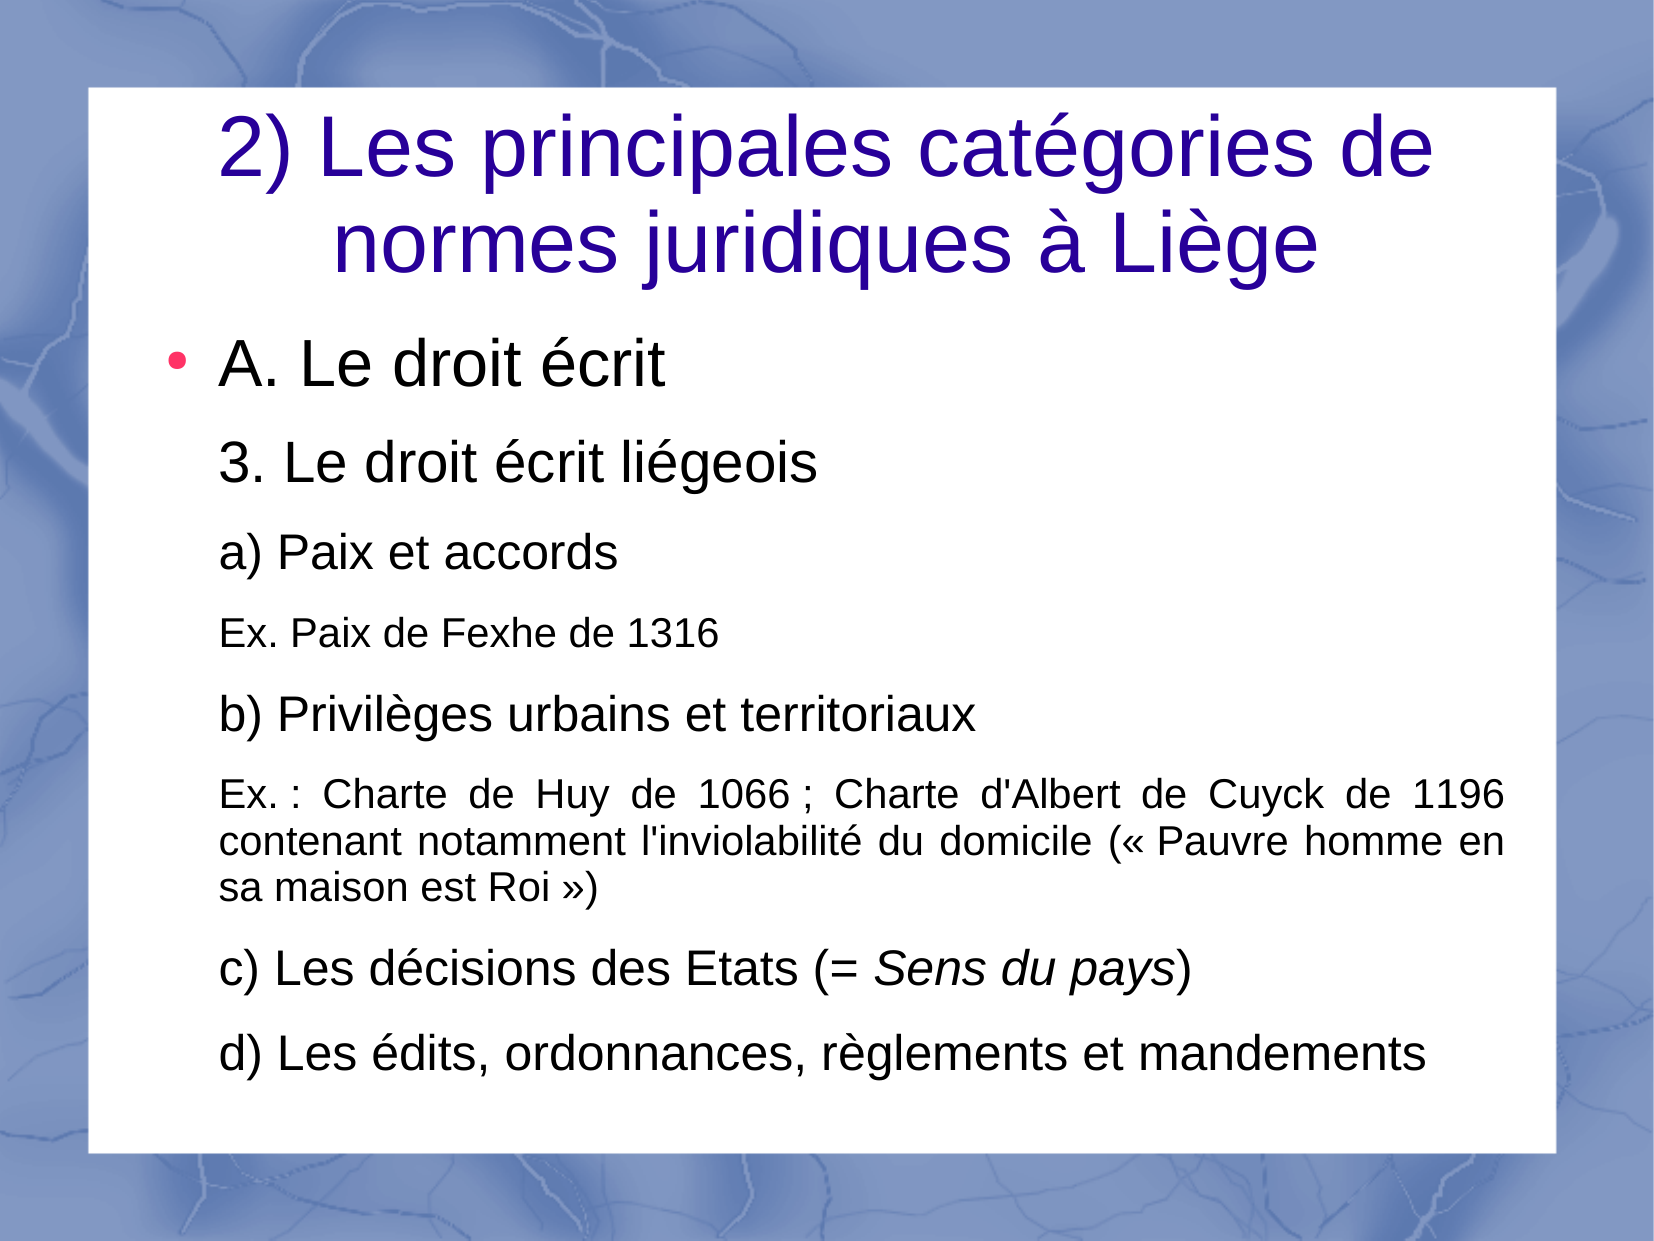

# 2) Les principales catégories de normes juridiques à Liège
A. Le droit écrit
3. Le droit écrit liégeois
a) Paix et accords
Ex. Paix de Fexhe de 1316
b) Privilèges urbains et territoriaux
Ex. : Charte de Huy de 1066 ; Charte d'Albert de Cuyck de 1196 contenant notamment l'inviolabilité du domicile (« Pauvre homme en sa maison est Roi »)
c) Les décisions des Etats (= Sens du pays)
d) Les édits, ordonnances, règlements et mandements